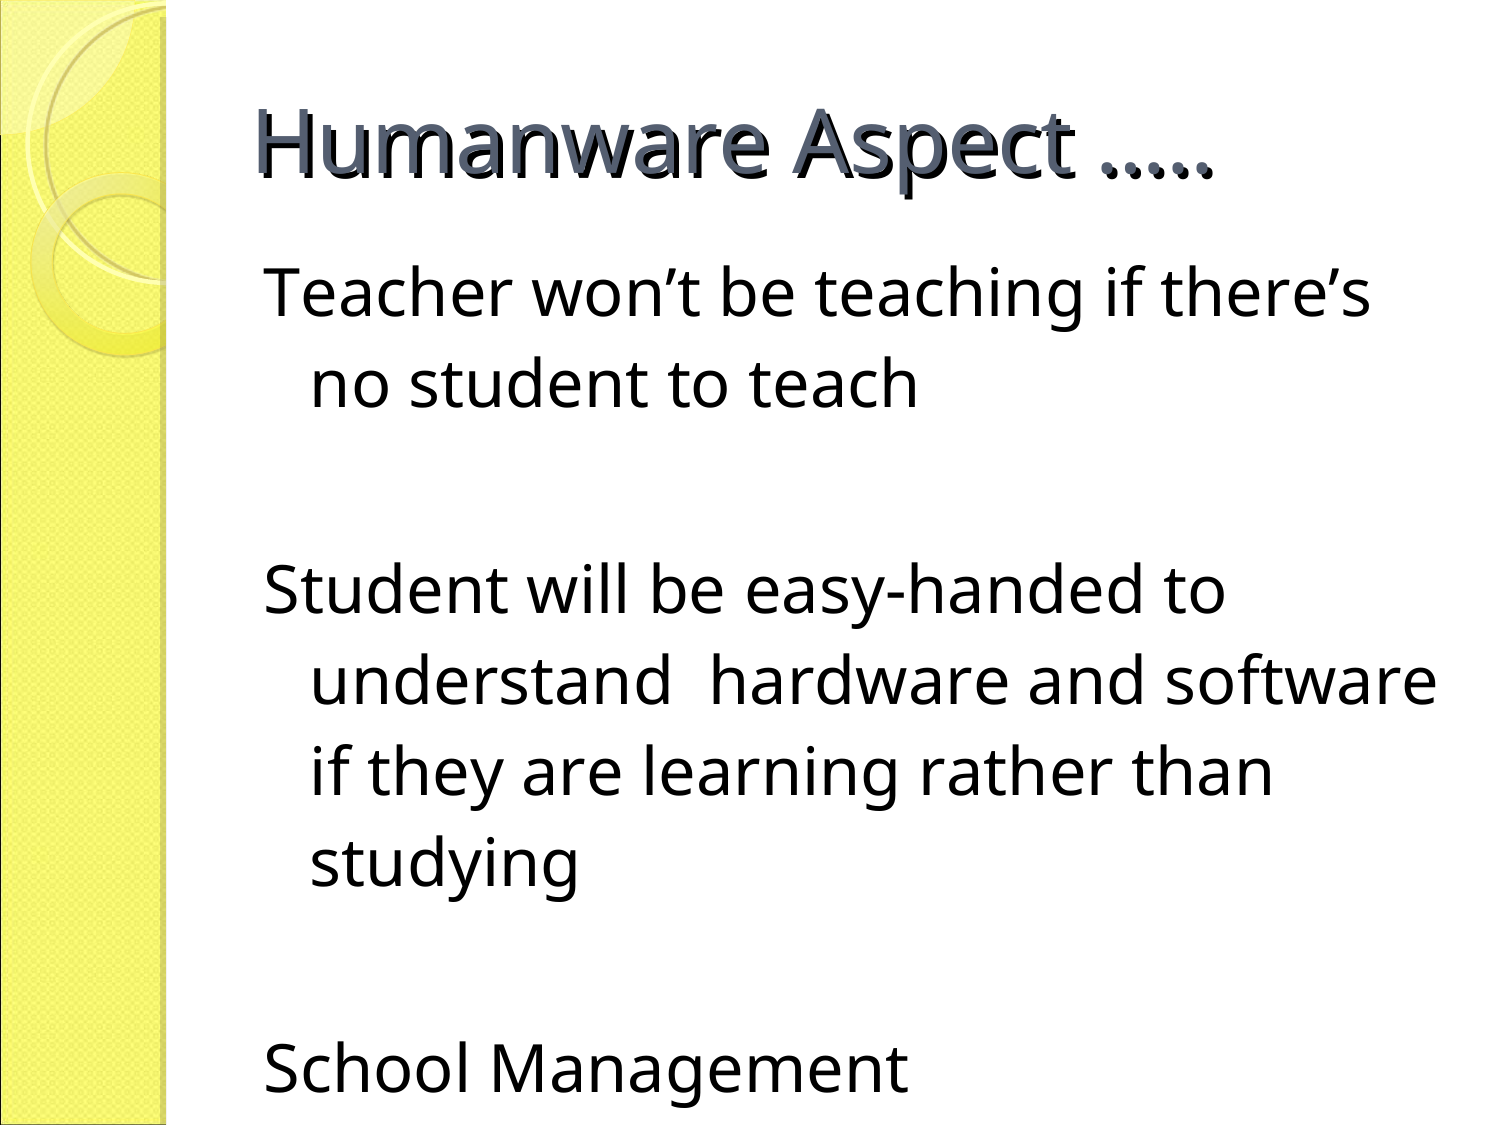

# Humanware Aspect …..
Teacher won’t be teaching if there’s no student to teach
Student will be easy-handed to understand hardware and software if they are learning rather than studying
School Management